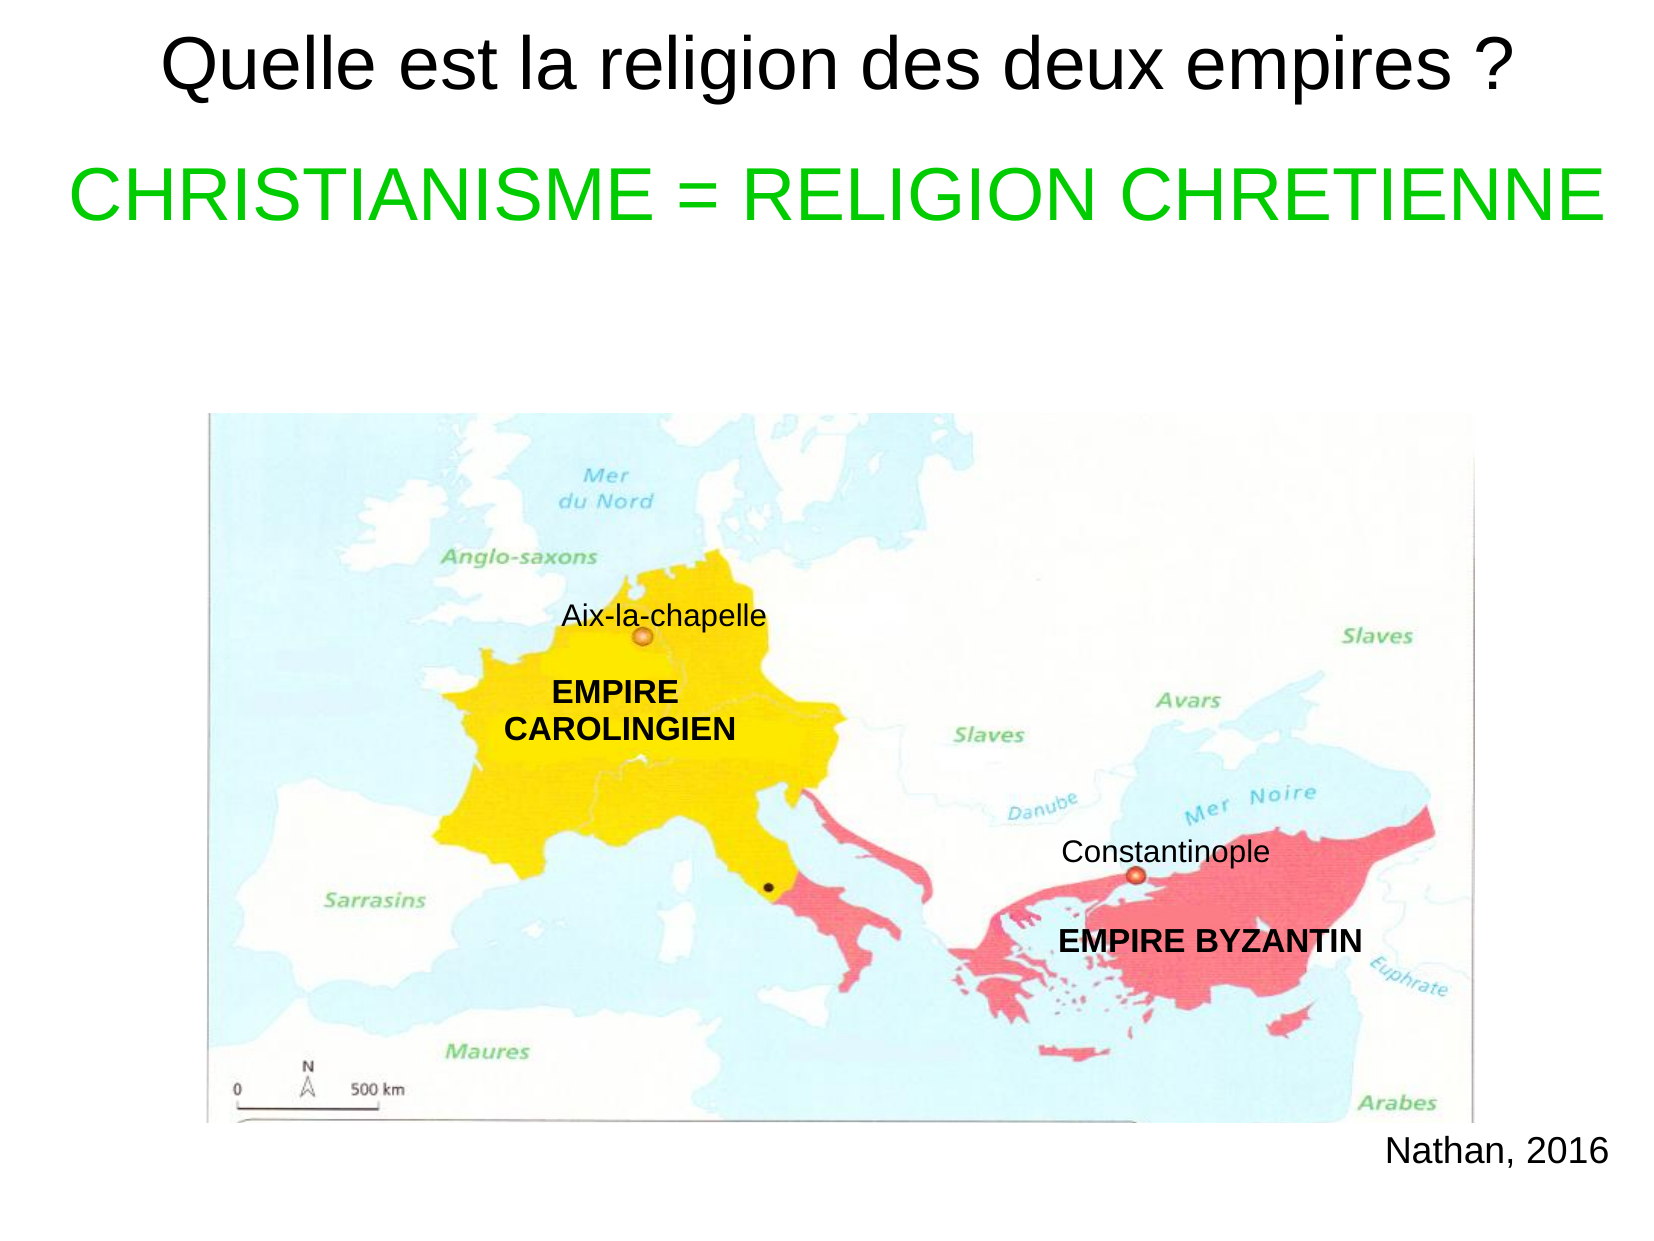

# Quelle est la religion des deux empires ?
CHRISTIANISME = RELIGION CHRETIENNE
Aix-la-chapelle
EMPIRE
CAROLINGIEN
Constantinople
EMPIRE BYZANTIN
Nathan, 2016